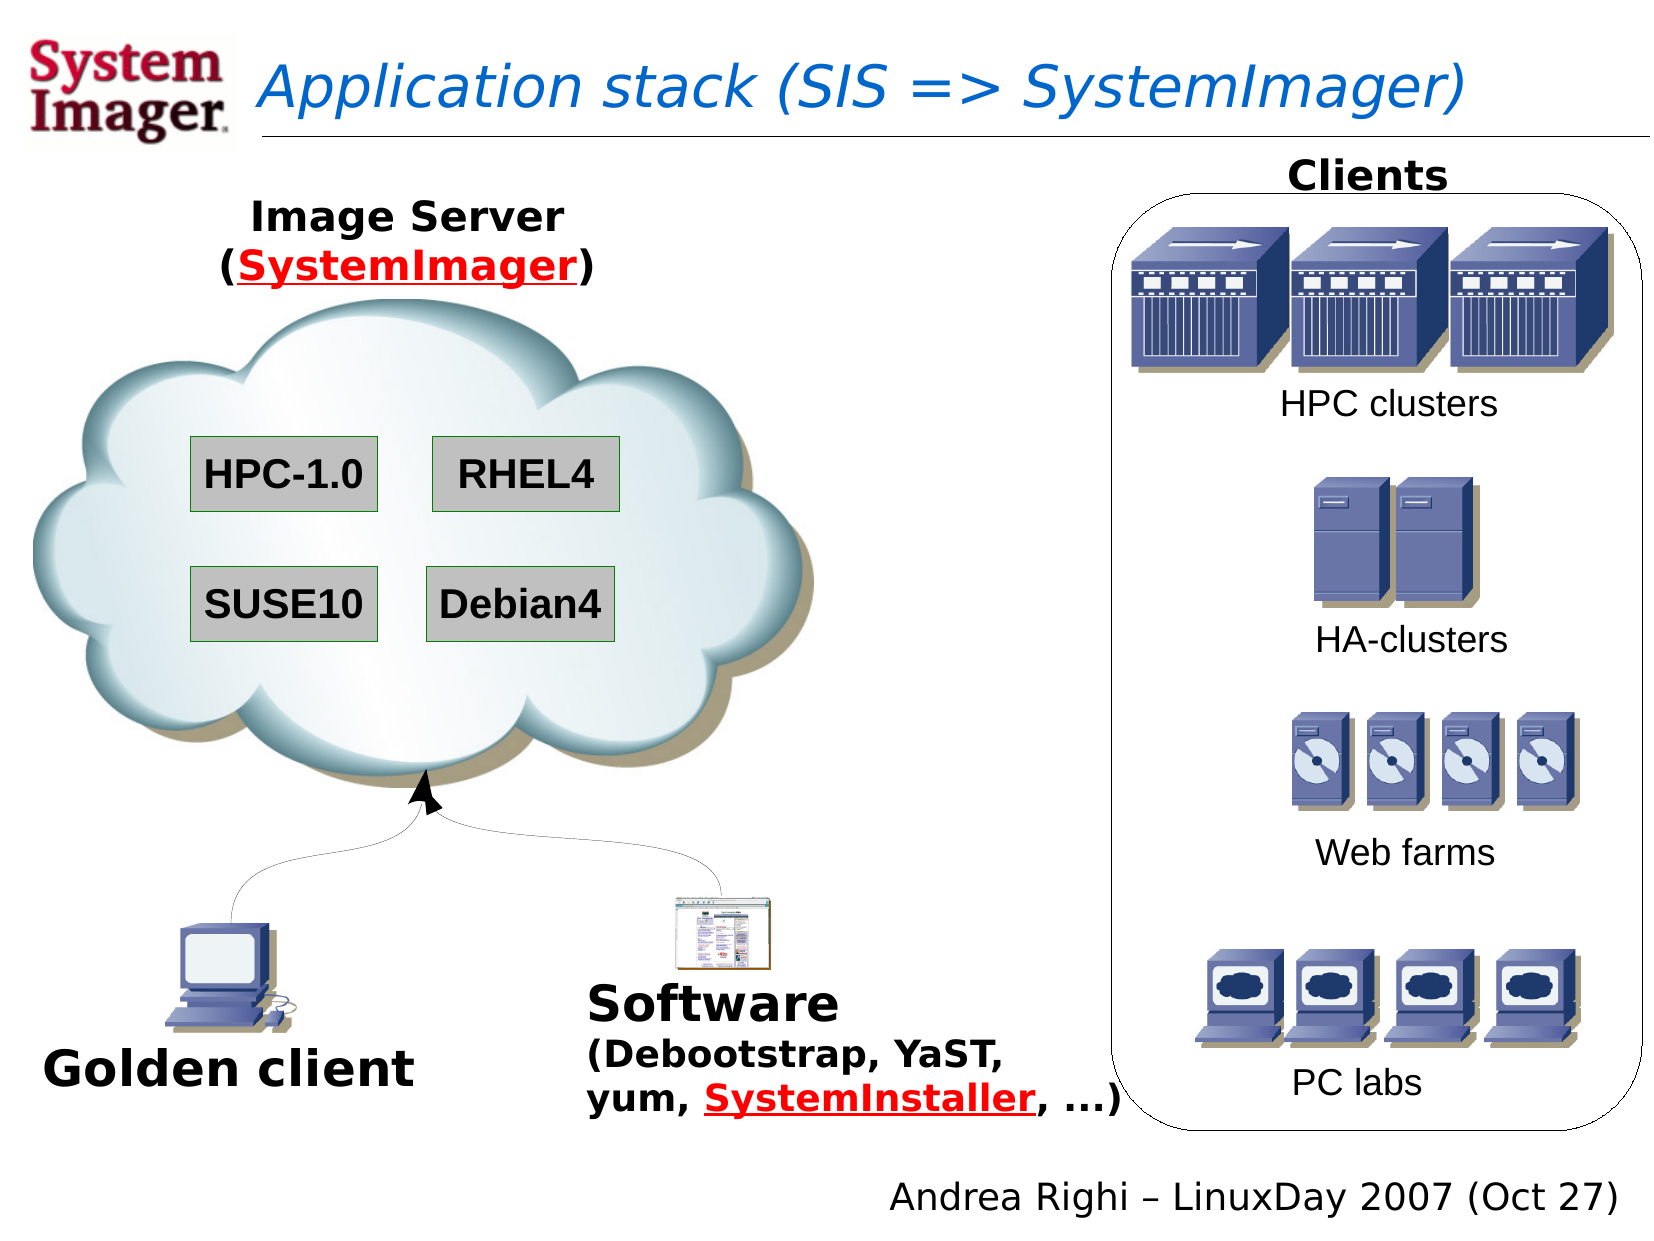

# Application stack (SIS => SystemImager)
Clients
Image Server
(SystemImager)
HPC clusters
HPC-1.0
RHEL4
SUSE10
Debian4
HA-clusters
Web farms
Software
(Debootstrap, YaST,
yum, SystemInstaller, ...)
Golden client
PC labs